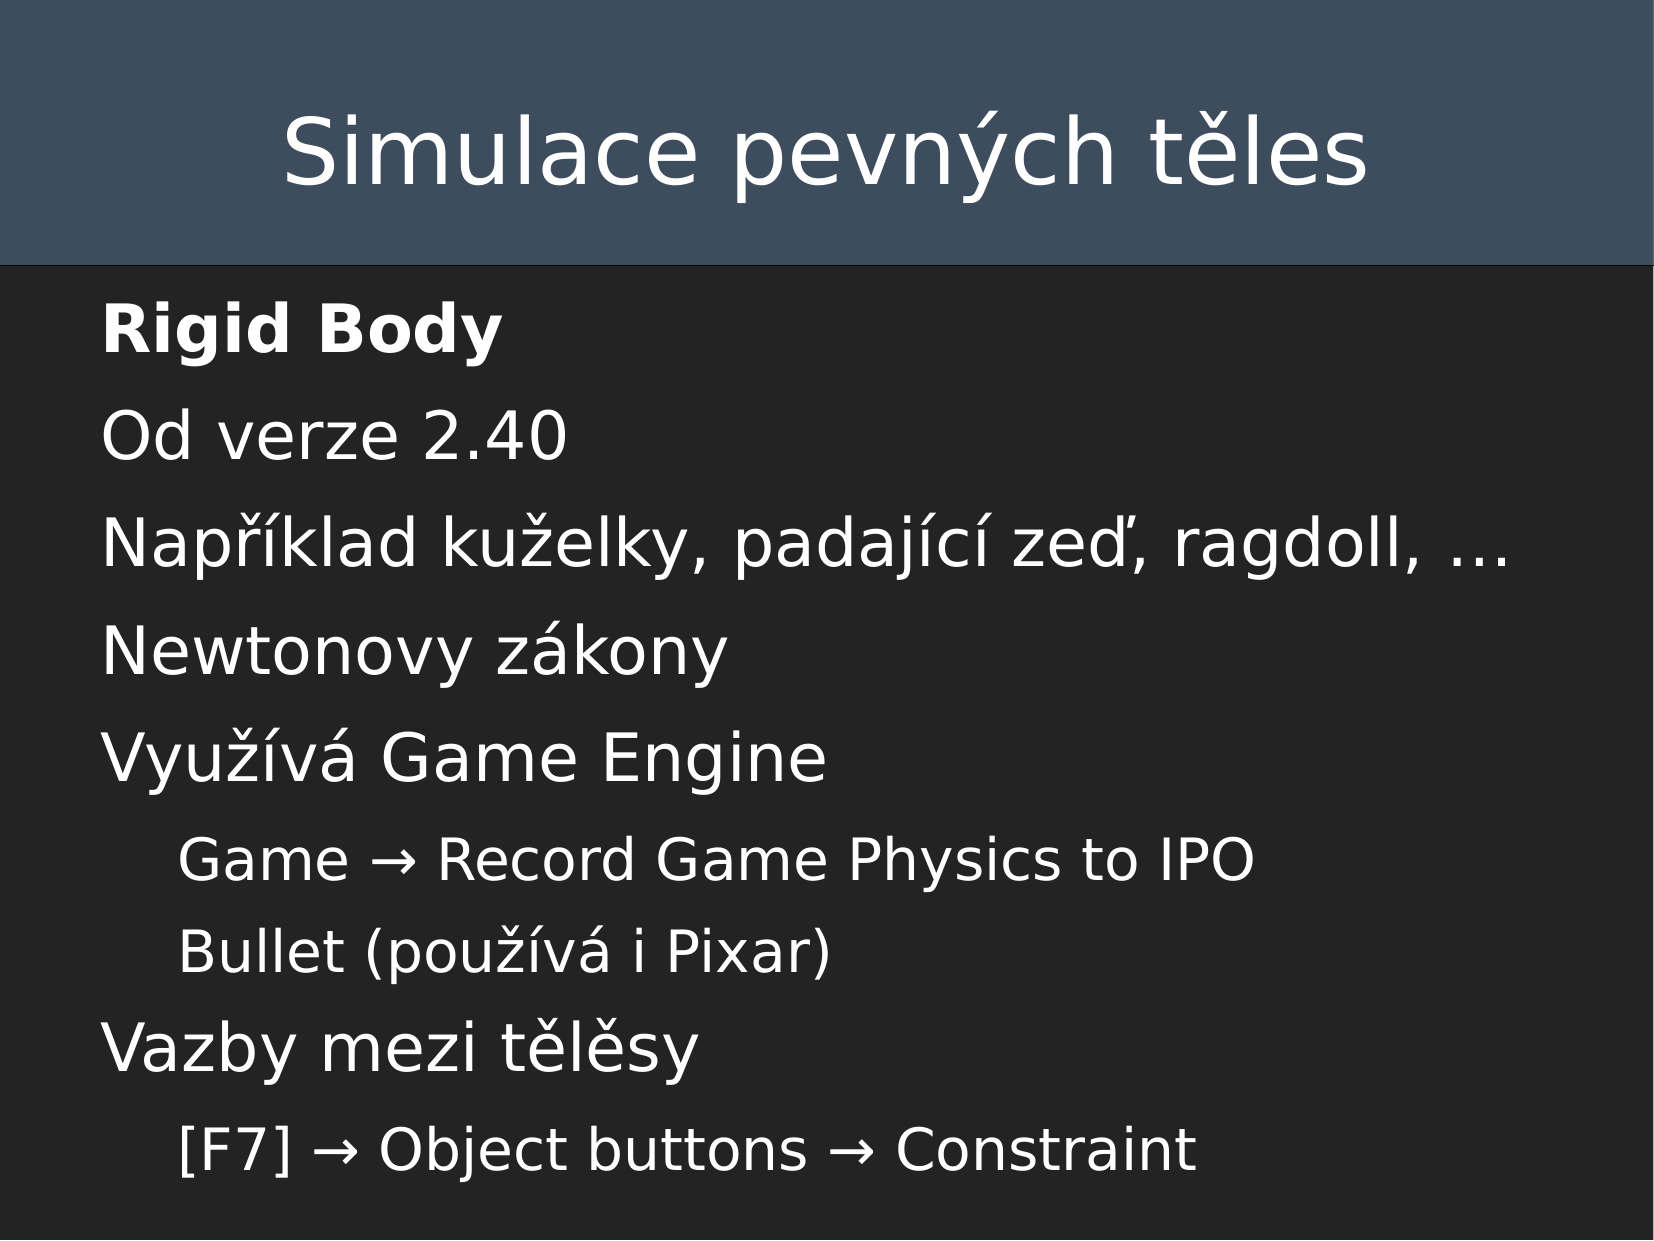

# Simulace pevných těles
Rigid Body
Od verze 2.40
Například kuželky, padající zeď, ragdoll, …
Newtonovy zákony
Využívá Game Engine
Game → Record Game Physics to IPO
Bullet (používá i Pixar)
Vazby mezi tělěsy
[F7] → Object buttons → Constraint